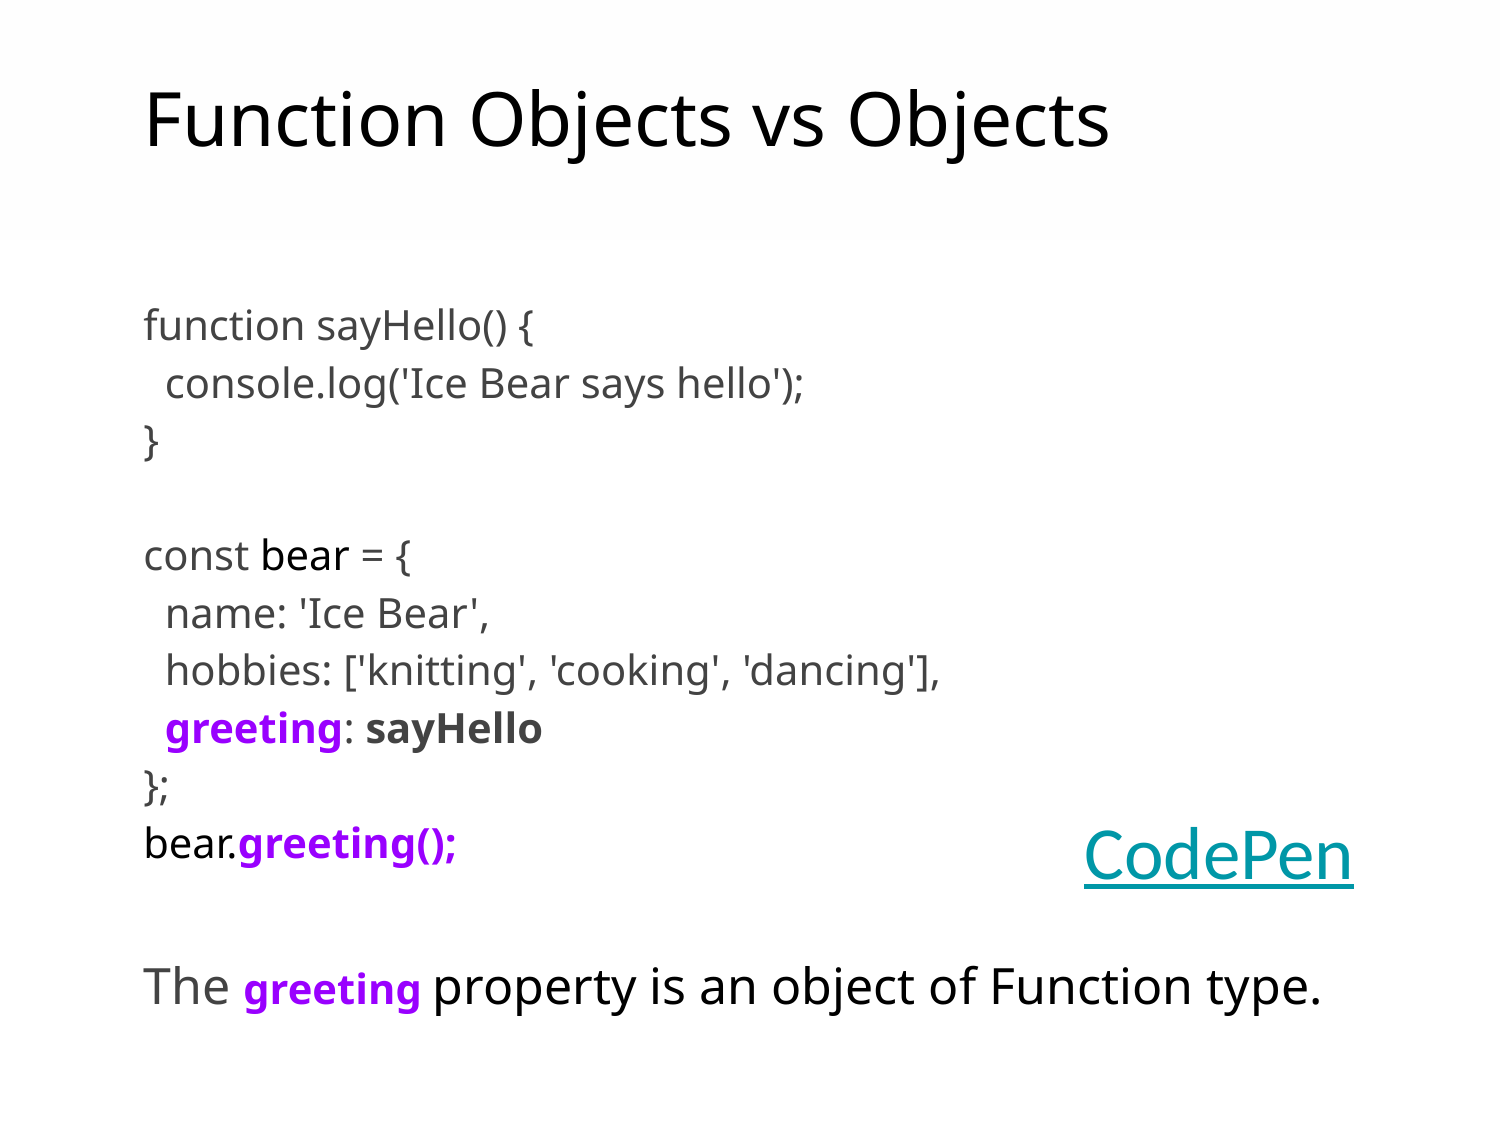

# Function Objects vs Objects
function sayHello() {
 console.log('Ice Bear says hello');
}
const bear = {
 name: 'Ice Bear',
 hobbies: ['knitting', 'cooking', 'dancing'],
 greeting: sayHello
};
bear.greeting();
CodePen
The greeting property is an object of Function type.